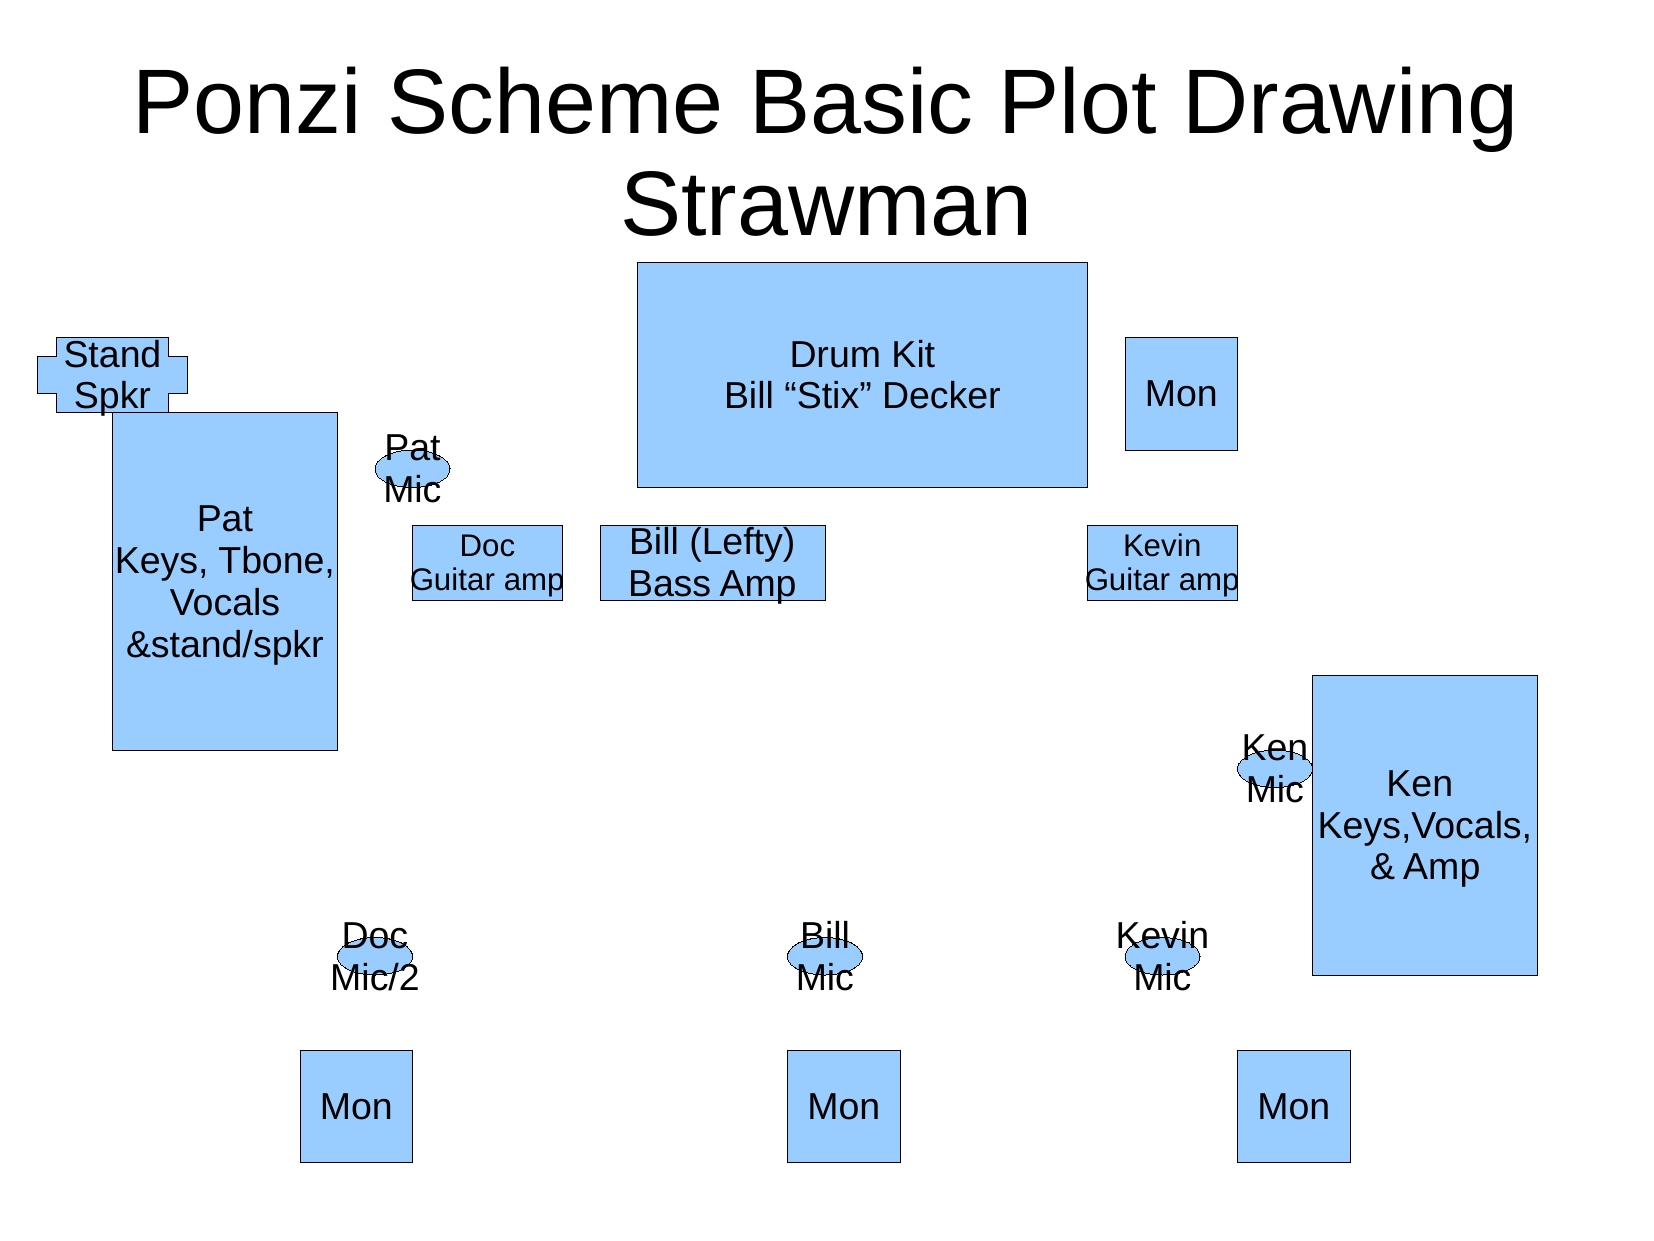

# Ponzi Scheme Basic Plot Drawing Strawman
Drum Kit
Bill “Stix” Decker
Stand
Spkr
Mon
Pat
Keys, Tbone,
Vocals
&stand/spkr
Pat
Mic
Doc
Guitar amp
Bill (Lefty)
Bass Amp
Kevin
Guitar amp
Ken
Keys,Vocals,
& Amp
Ken
Mic
Doc
Mic/2
Bill
Mic
Kevin
Mic
Mon
Mon
Mon